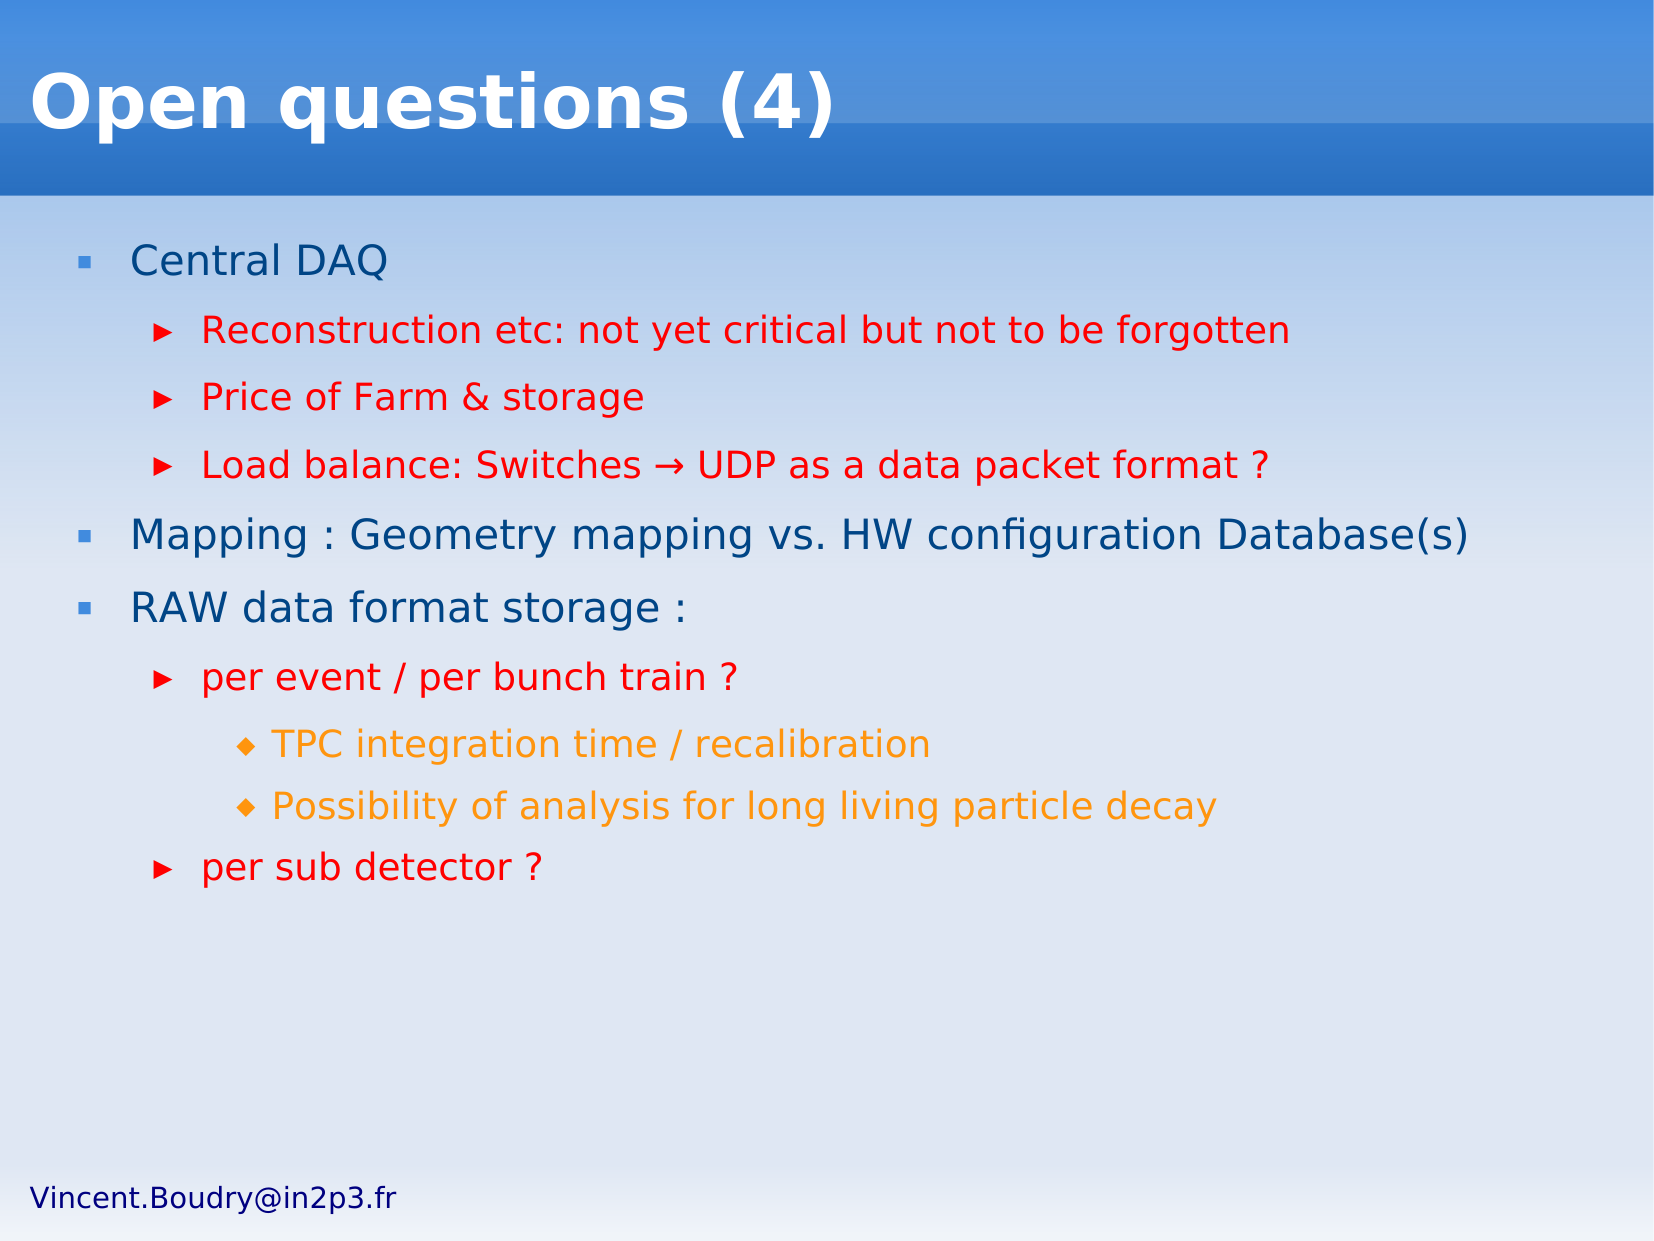

# Open questions (4)
Central DAQ
Reconstruction etc: not yet critical but not to be forgotten
Price of Farm & storage
Load balance: Switches → UDP as a data packet format ?
Mapping : Geometry mapping vs. HW configuration Database(s)
RAW data format storage :
per event / per bunch train ?
TPC integration time / recalibration
Possibility of analysis for long living particle decay
per sub detector ?